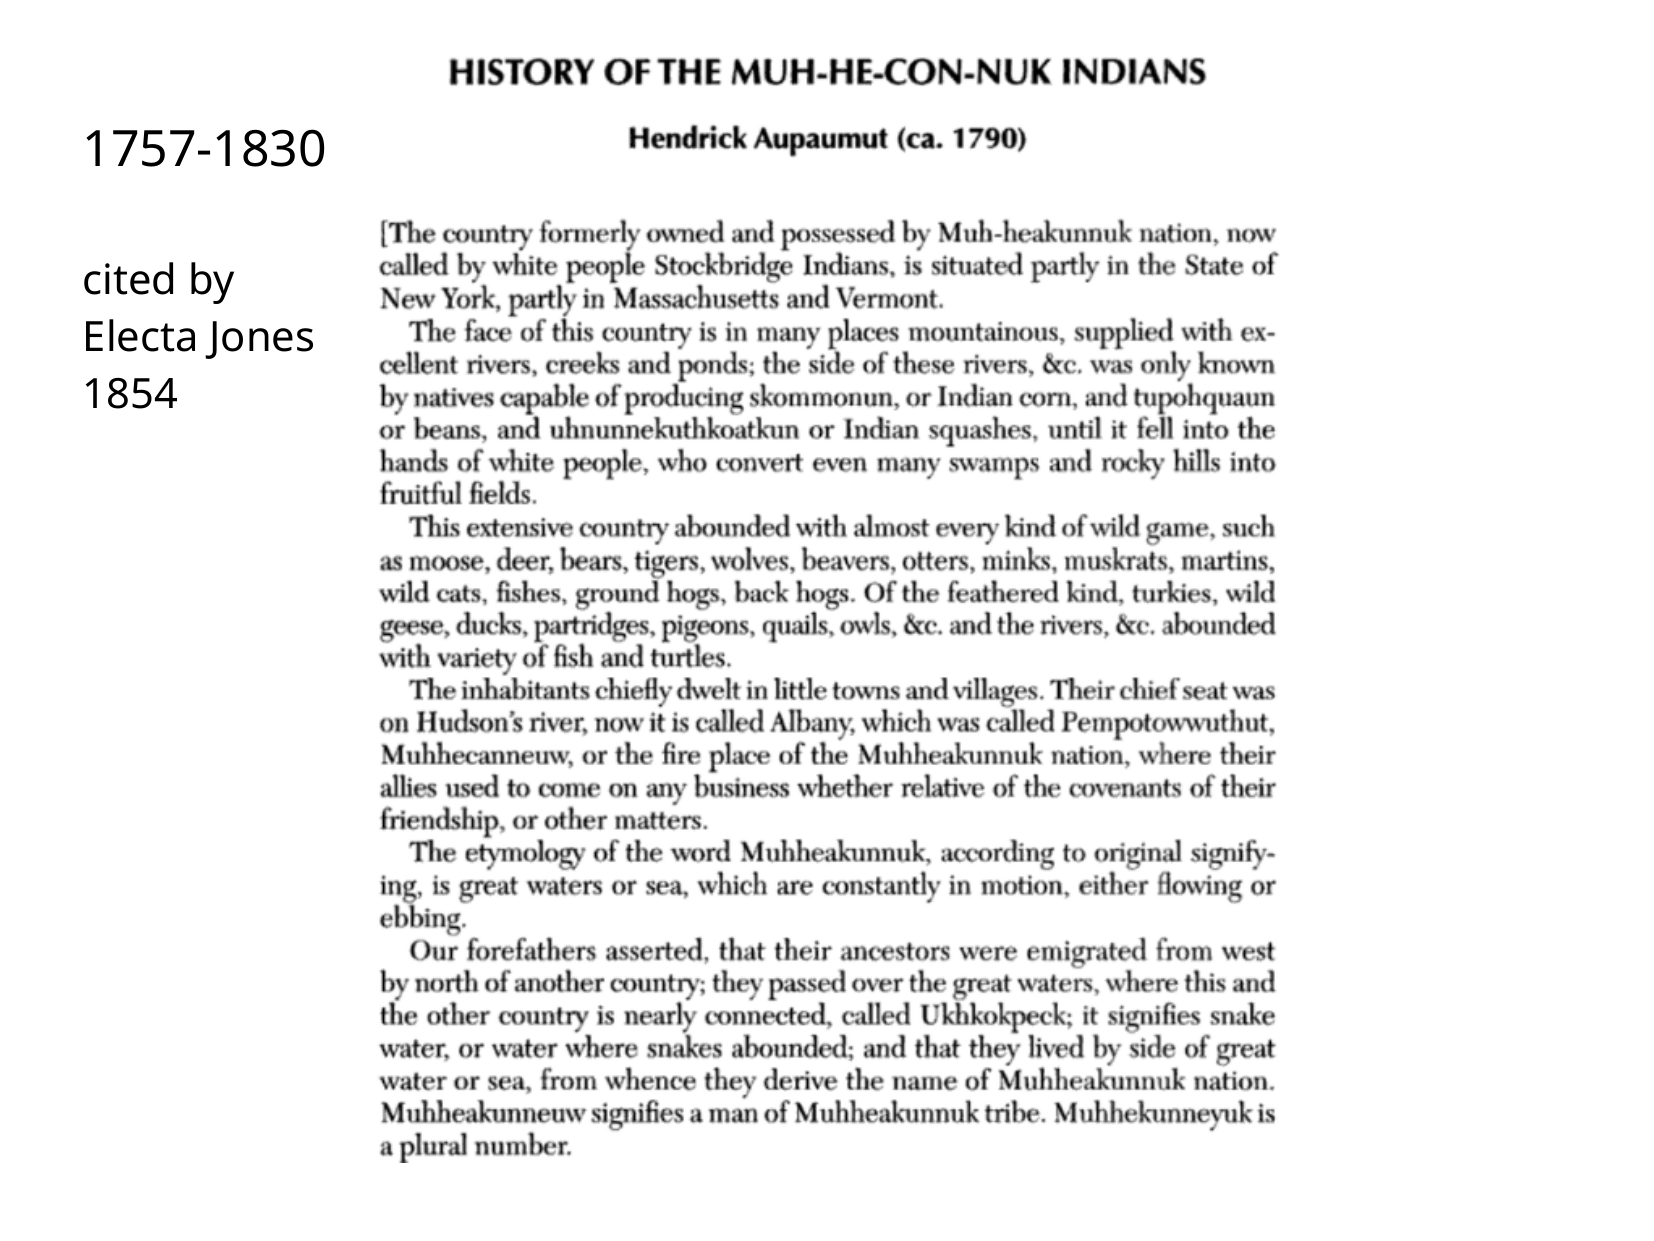

# 1757-1830 cited by Electa Jones 1854